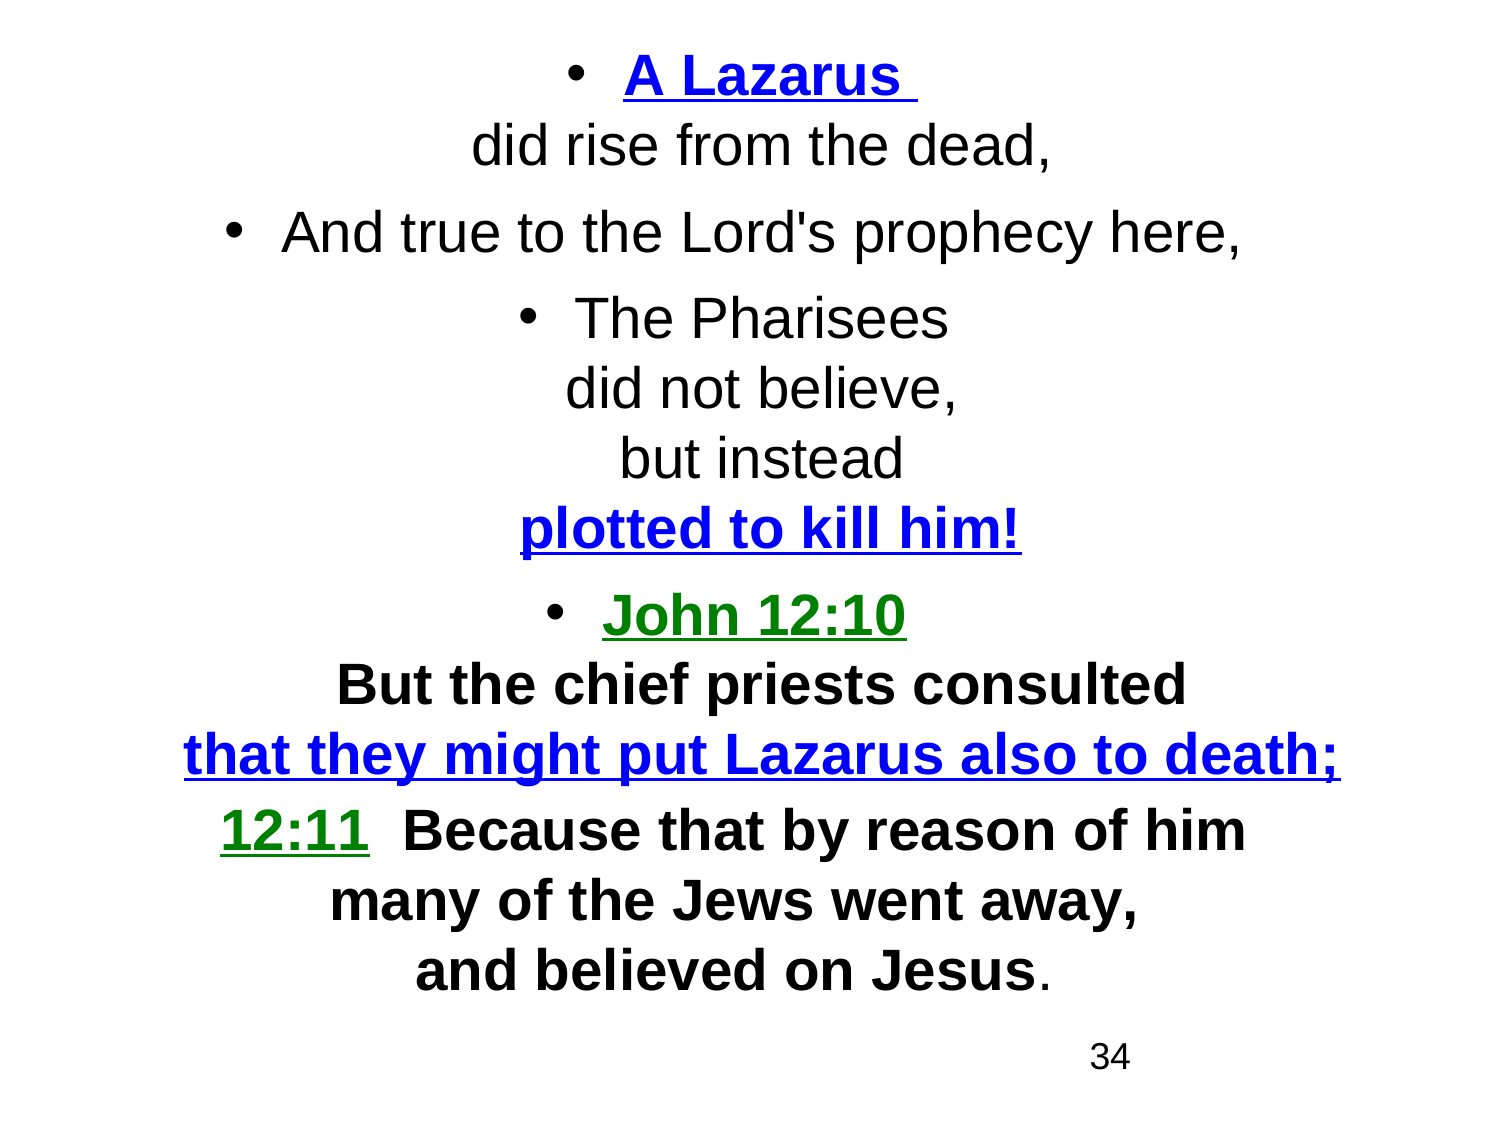

# A Lazarus did rise from the dead,
And true to the Lord's prophecy here,
The Pharisees
did not believe,
but instead
plotted to kill him!
John 12:10 
But the chief priests consulted
that they might put Lazarus also to death;
12:11  Because that by reason of him
many of the Jews went away,
and believed on Jesus.
34